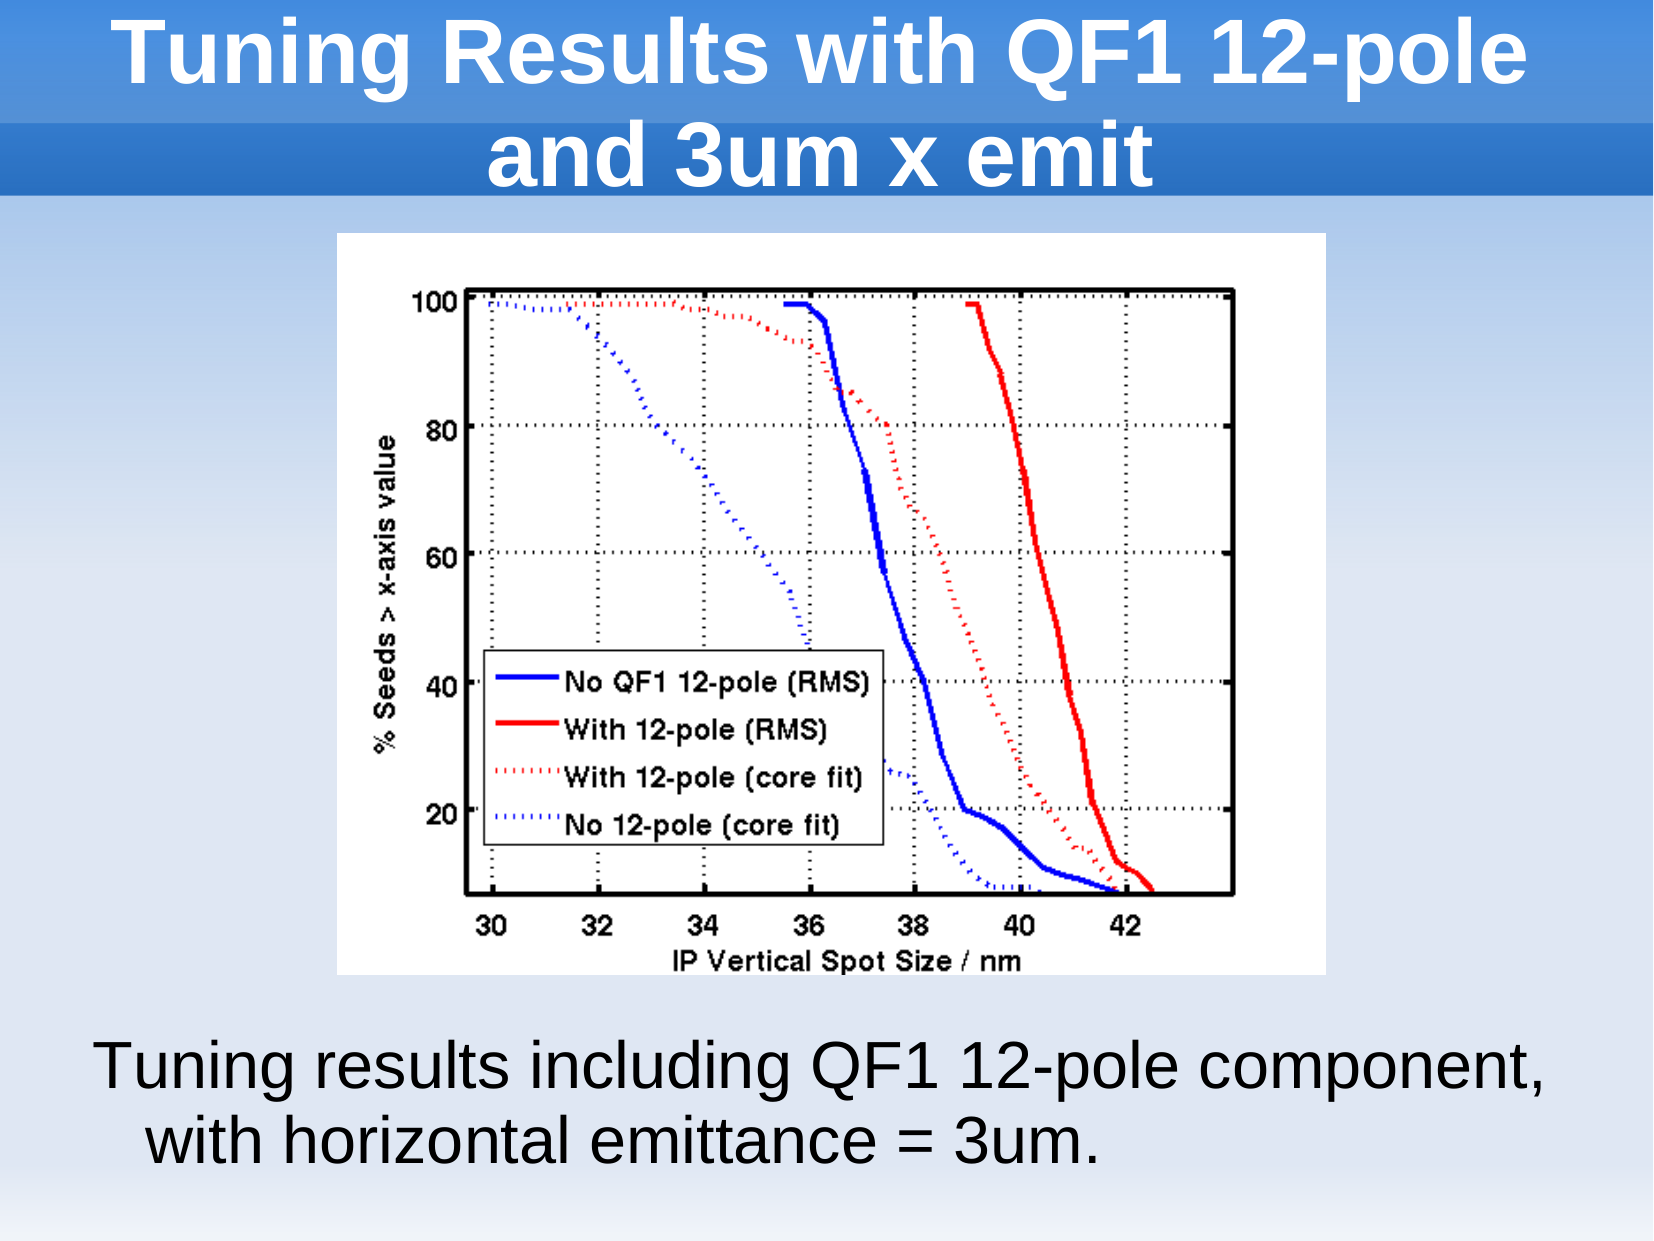

# Tuning Results with QF1 12-pole and 3um x emit
Tuning results including QF1 12-pole component, with horizontal emittance = 3um.